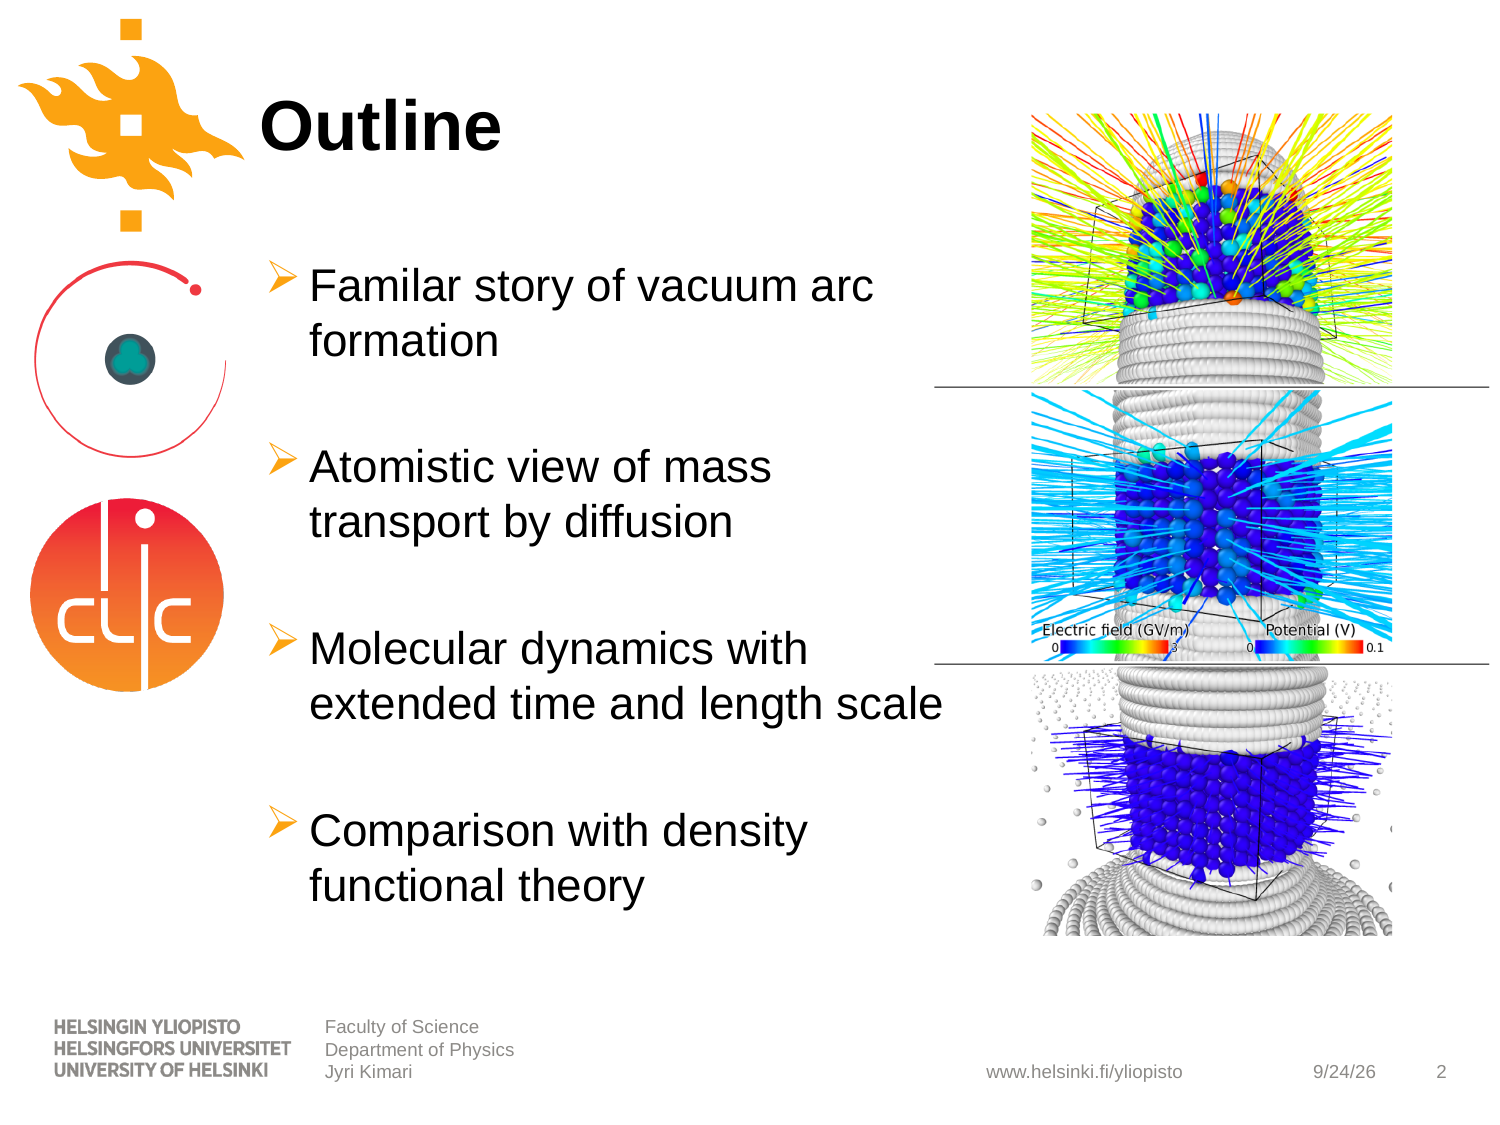

# Outline
Familar story of vacuum arc
formation
Atomistic view of mass
transport by diffusion
Molecular dynamics with
extended time and length scale
Comparison with density
functional theory
Faculty of Science
Department of Physics
Jyri Kimari